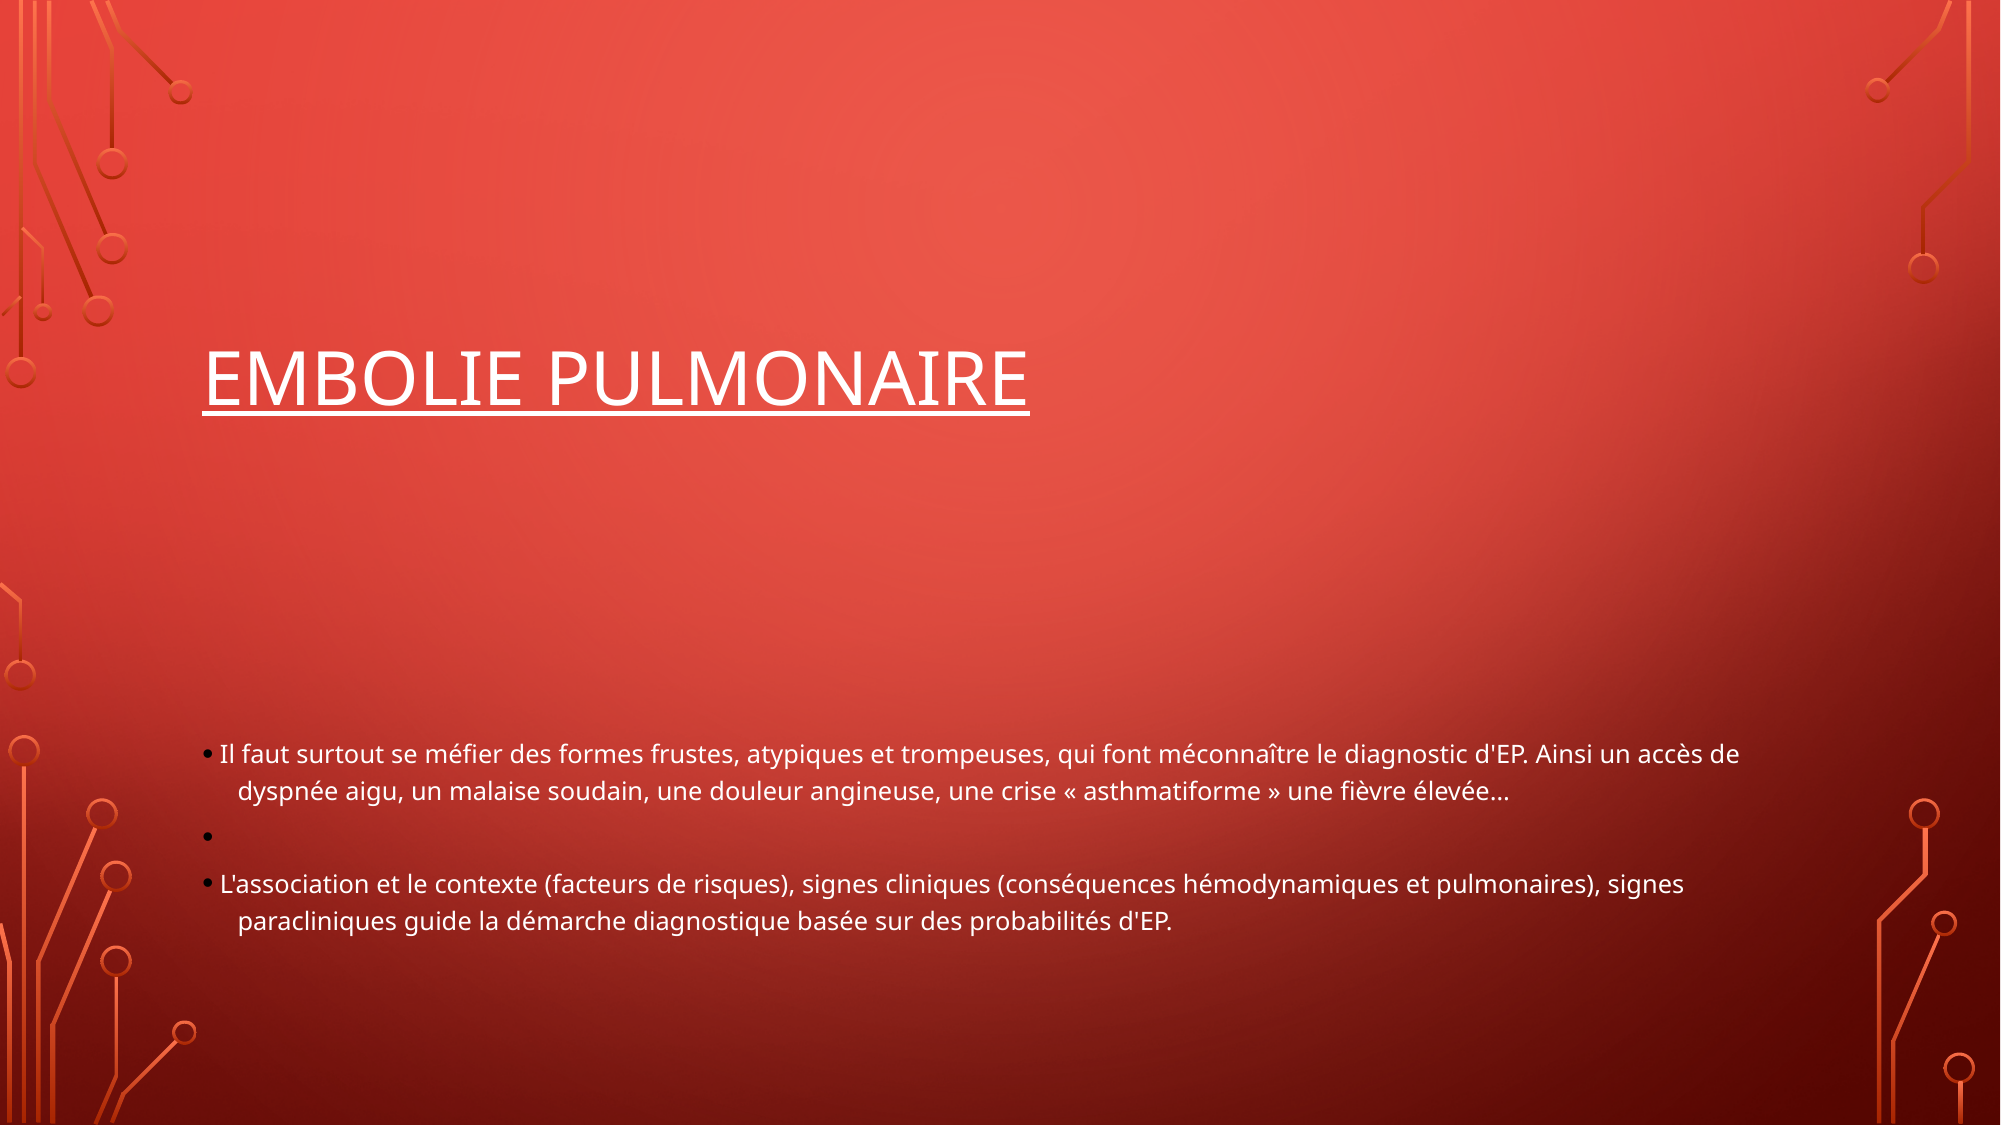

# EMBOLIE PULMONAIRE
Il faut surtout se méfier des formes frustes, atypiques et trompeuses, qui font méconnaître le diagnostic d'EP. Ainsi un accès de dyspnée aigu, un malaise soudain, une douleur angineuse, une crise « asthmatiforme » une fièvre élevée…
L'association et le contexte (facteurs de risques), signes cliniques (conséquences hémodynamiques et pulmonaires), signes paracliniques guide la démarche diagnostique basée sur des probabilités d'EP.